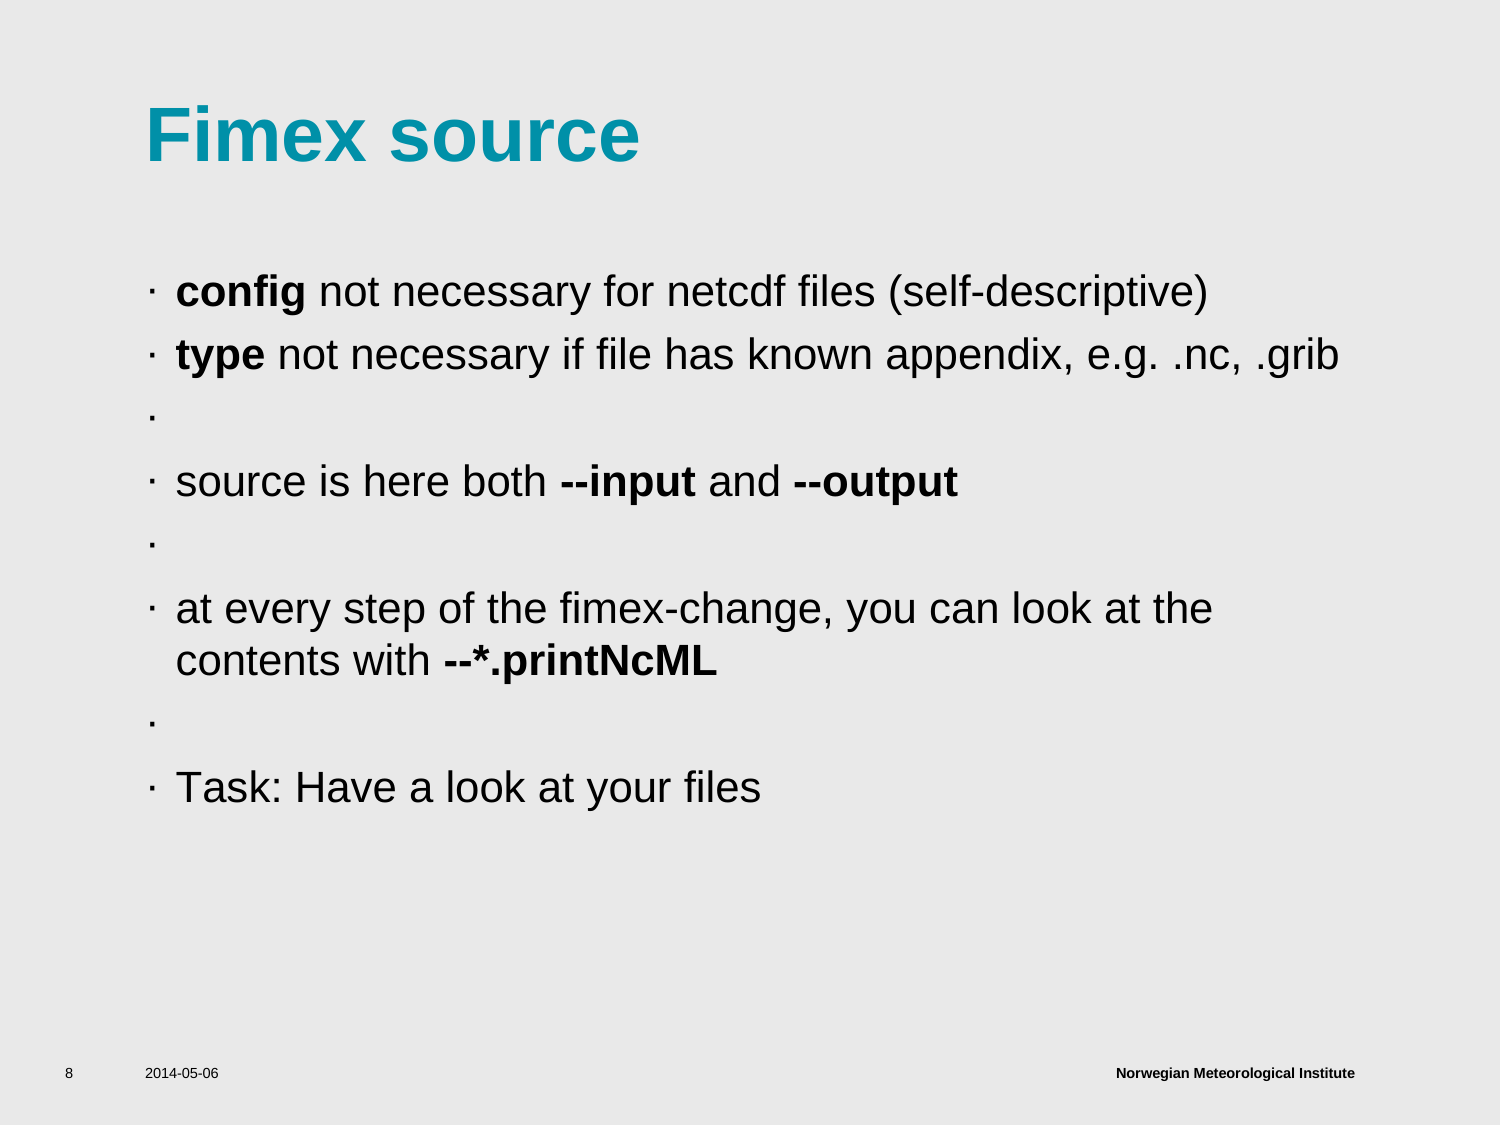

# Fimex source
config not necessary for netcdf files (self-descriptive)
type not necessary if file has known appendix, e.g. .nc, .grib
source is here both --input and --output
at every step of the fimex-change, you can look at the contents with --*.printNcML
Task: Have a look at your files
2014-05-06